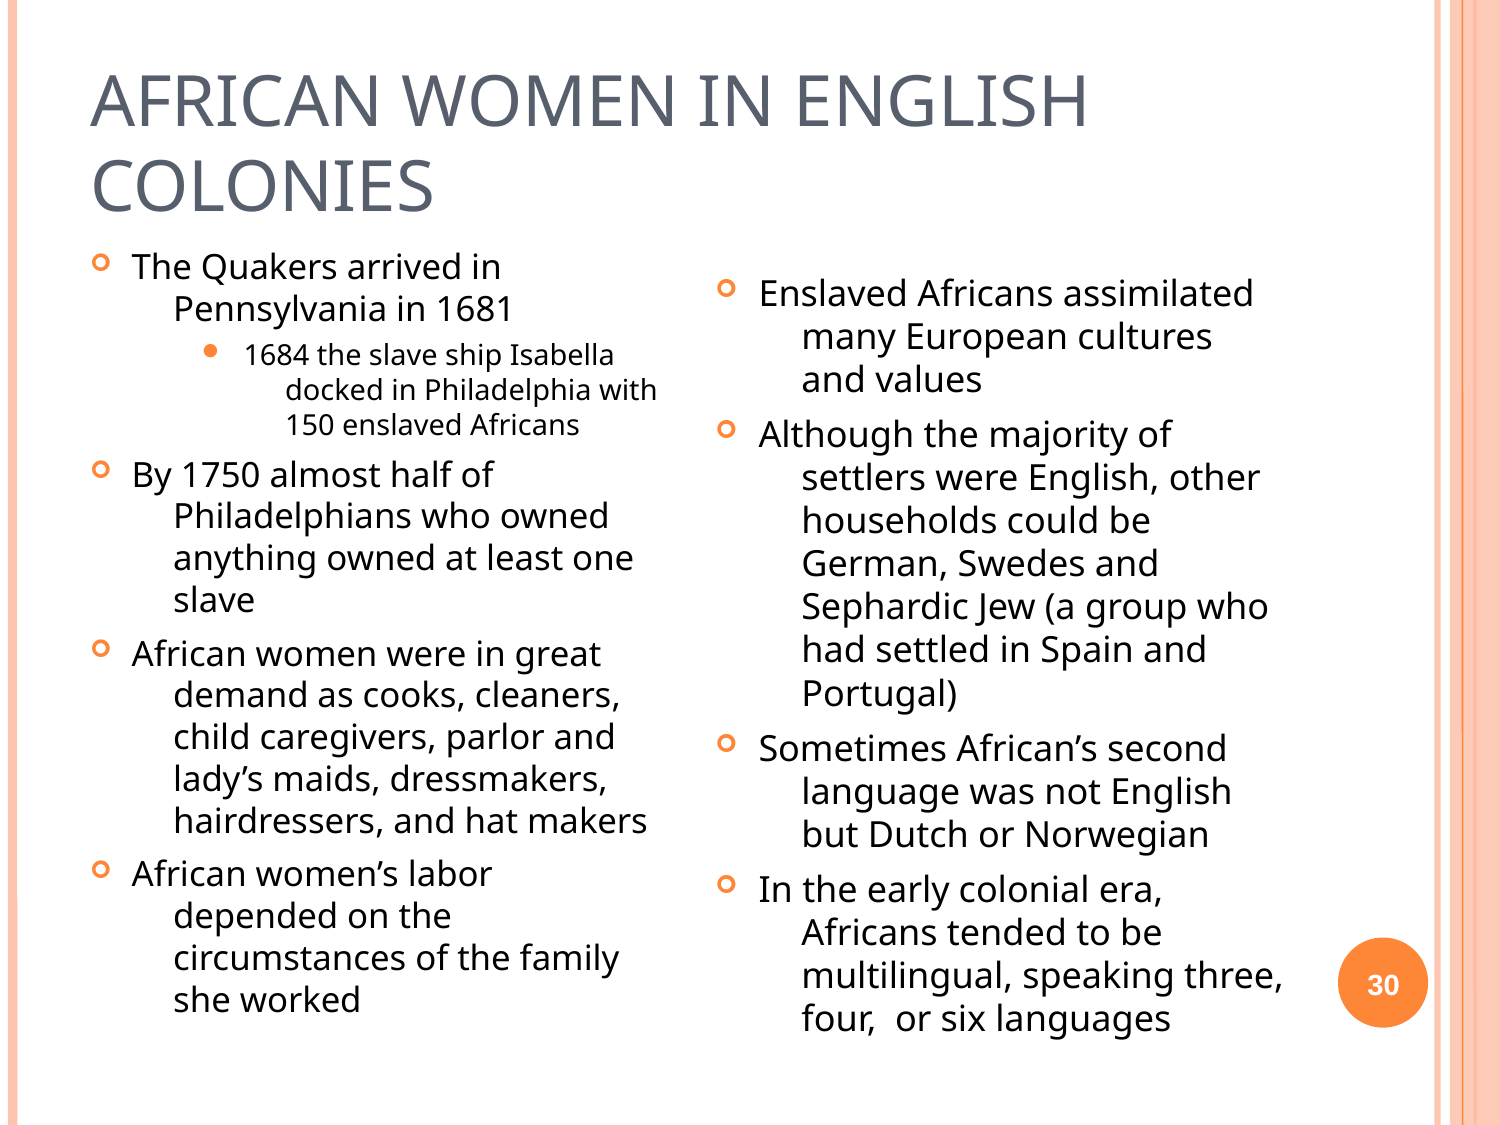

# African Women in English Colonies
The Quakers arrived in Pennsylvania in 1681
1684 the slave ship Isabella docked in Philadelphia with 150 enslaved Africans
By 1750 almost half of Philadelphians who owned anything owned at least one slave
African women were in great demand as cooks, cleaners, child caregivers, parlor and lady’s maids, dressmakers, hairdressers, and hat makers
African women’s labor depended on the circumstances of the family she worked
Enslaved Africans assimilated many European cultures and values
Although the majority of settlers were English, other households could be German, Swedes and Sephardic Jew (a group who had settled in Spain and Portugal)
Sometimes African’s second language was not English but Dutch or Norwegian
In the early colonial era, Africans tended to be multilingual, speaking three, four, or six languages